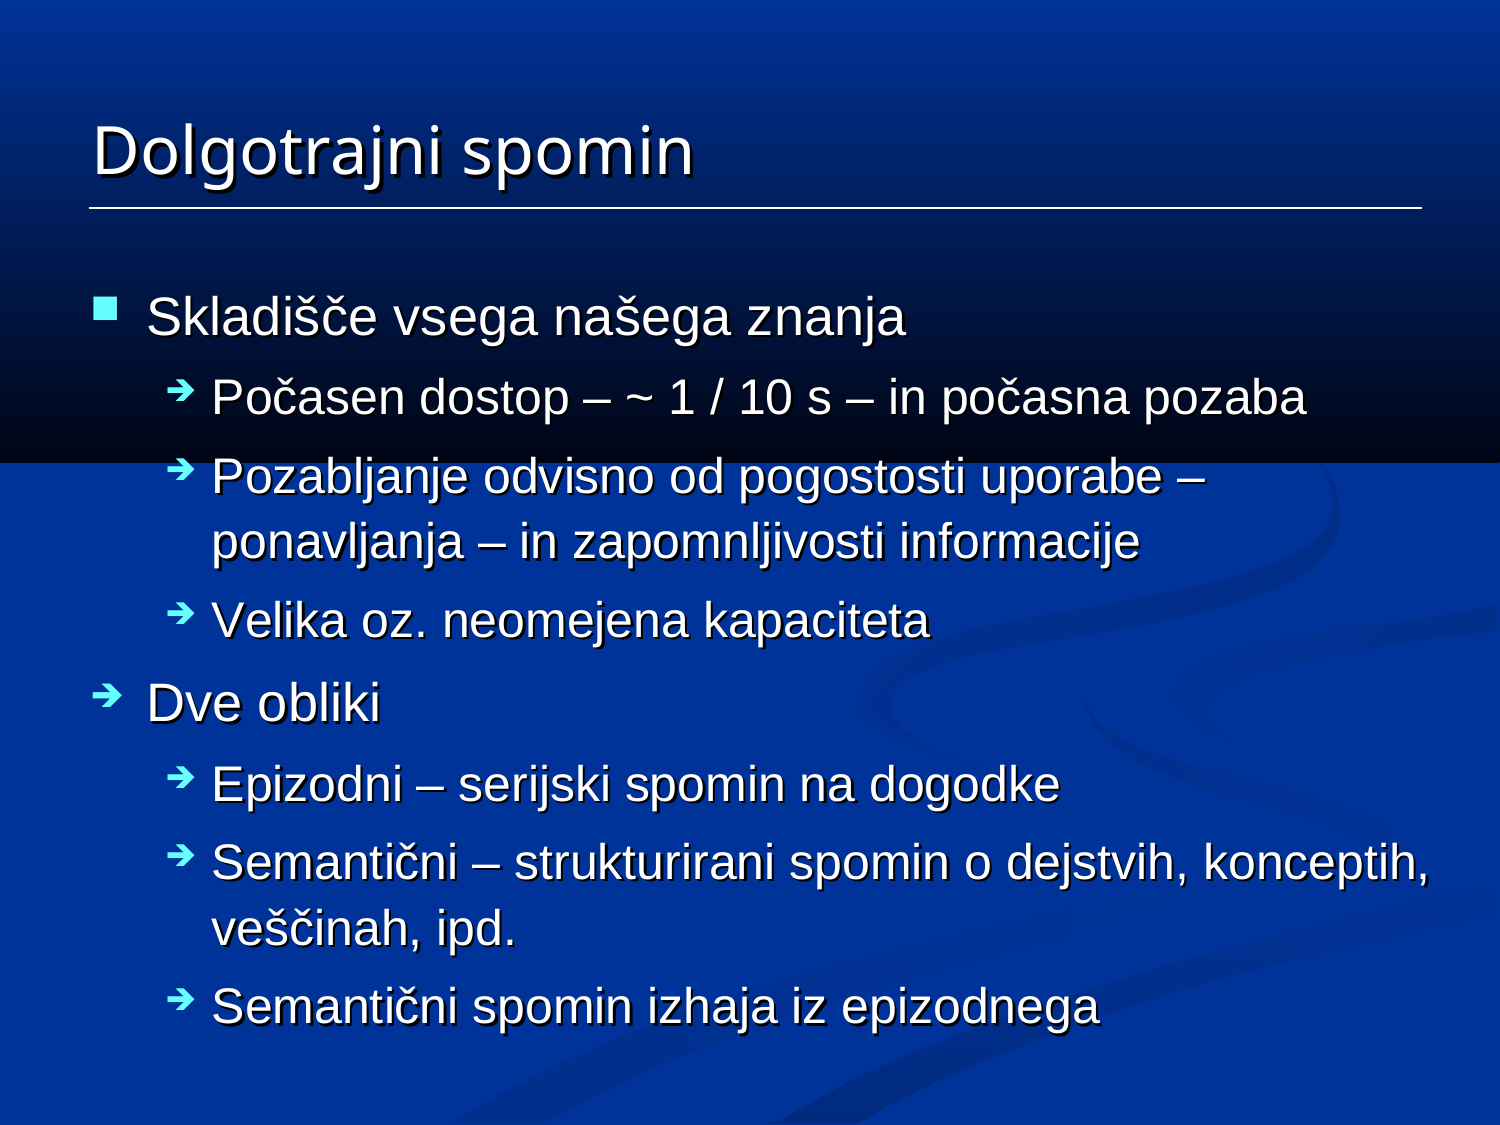

Dolgotrajni spomin
# Skladišče vsega našega znanja
Počasen dostop – ~ 1 / 10 s – in počasna pozaba
Pozabljanje odvisno od pogostosti uporabe – ponavljanja – in zapomnljivosti informacije
Velika oz. neomejena kapaciteta
Dve obliki
Epizodni – serijski spomin na dogodke
Semantični – strukturirani spomin o dejstvih, konceptih, veščinah, ipd.
Semantični spomin izhaja iz epizodnega